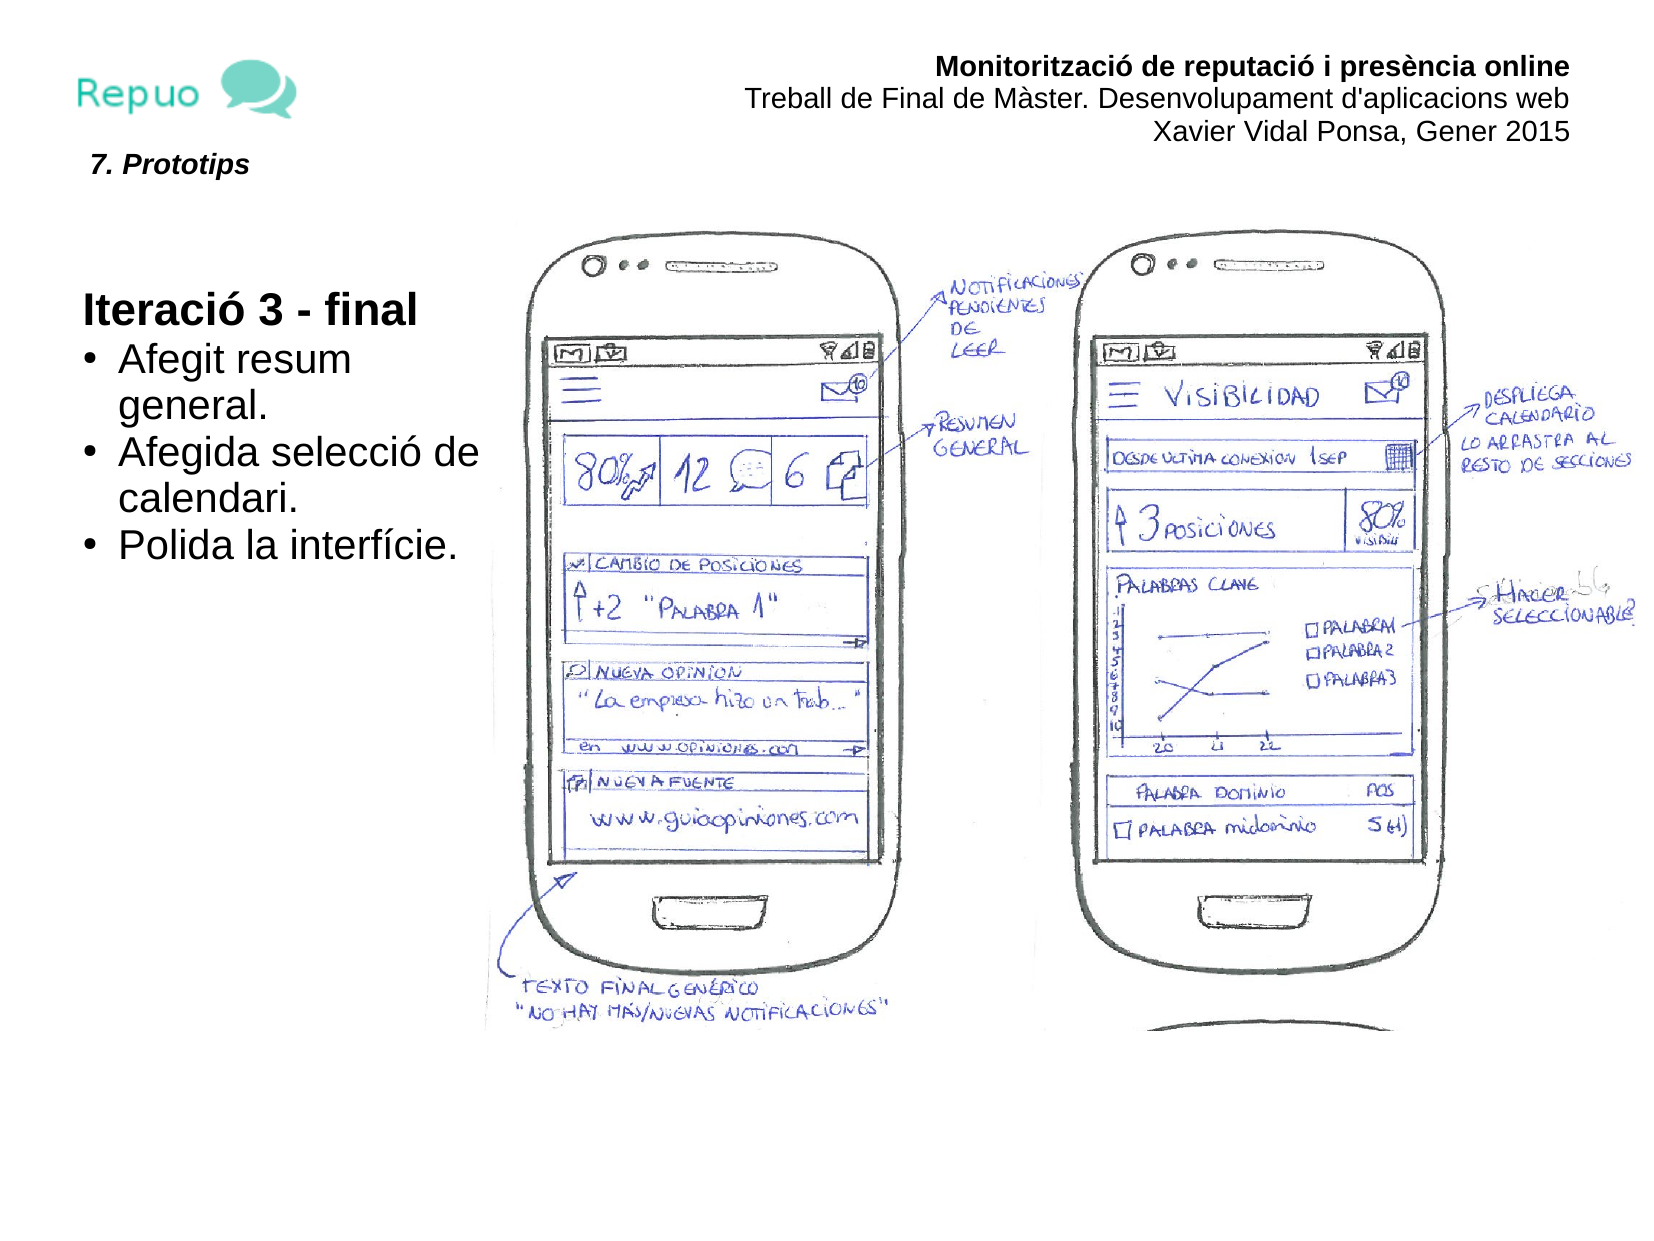

# Monitorització de reputació i presència online Treball de Final de Màster. Desenvolupament d'aplicacions web Xavier Vidal Ponsa, Gener 2015 7. Prototips
Iteració 3 - final
Afegit resum general.
Afegida selecció de calendari.
Polida la interfície.